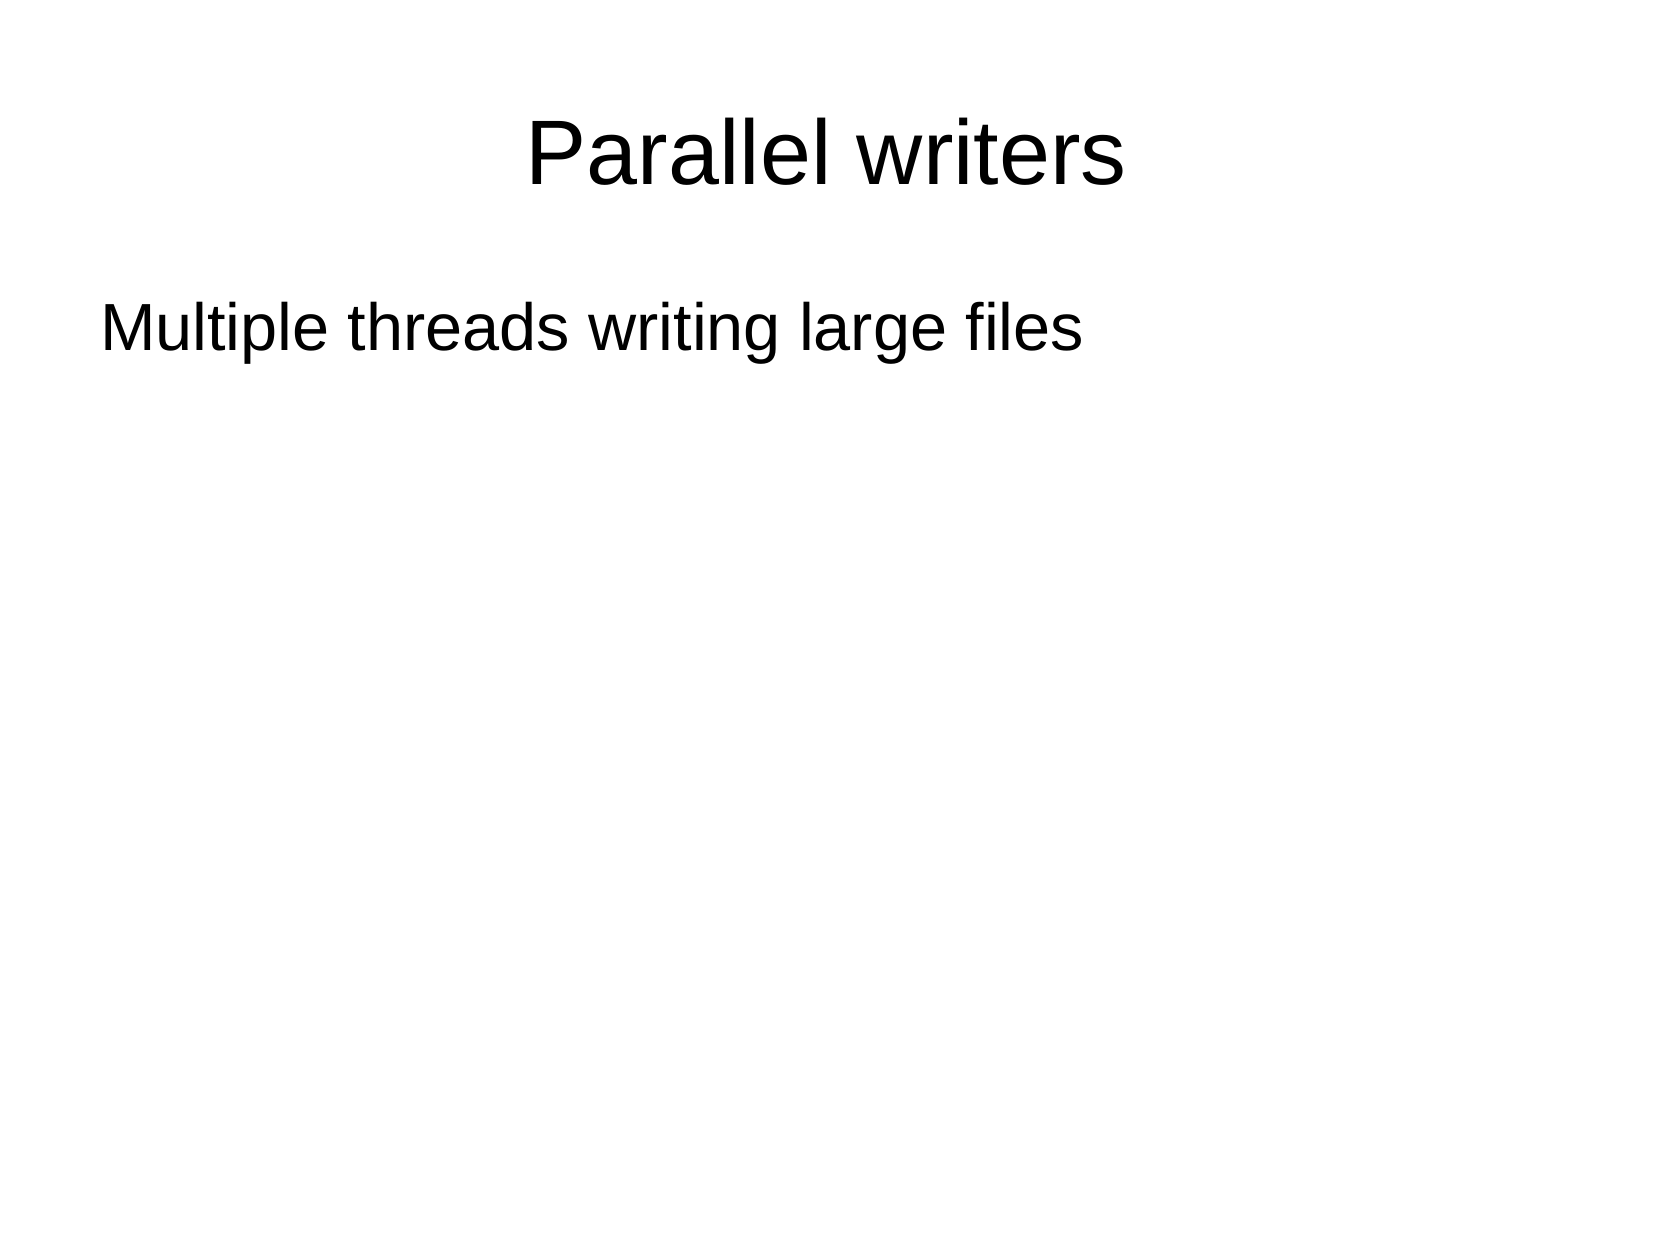

# Parallel writers
Multiple threads writing large files